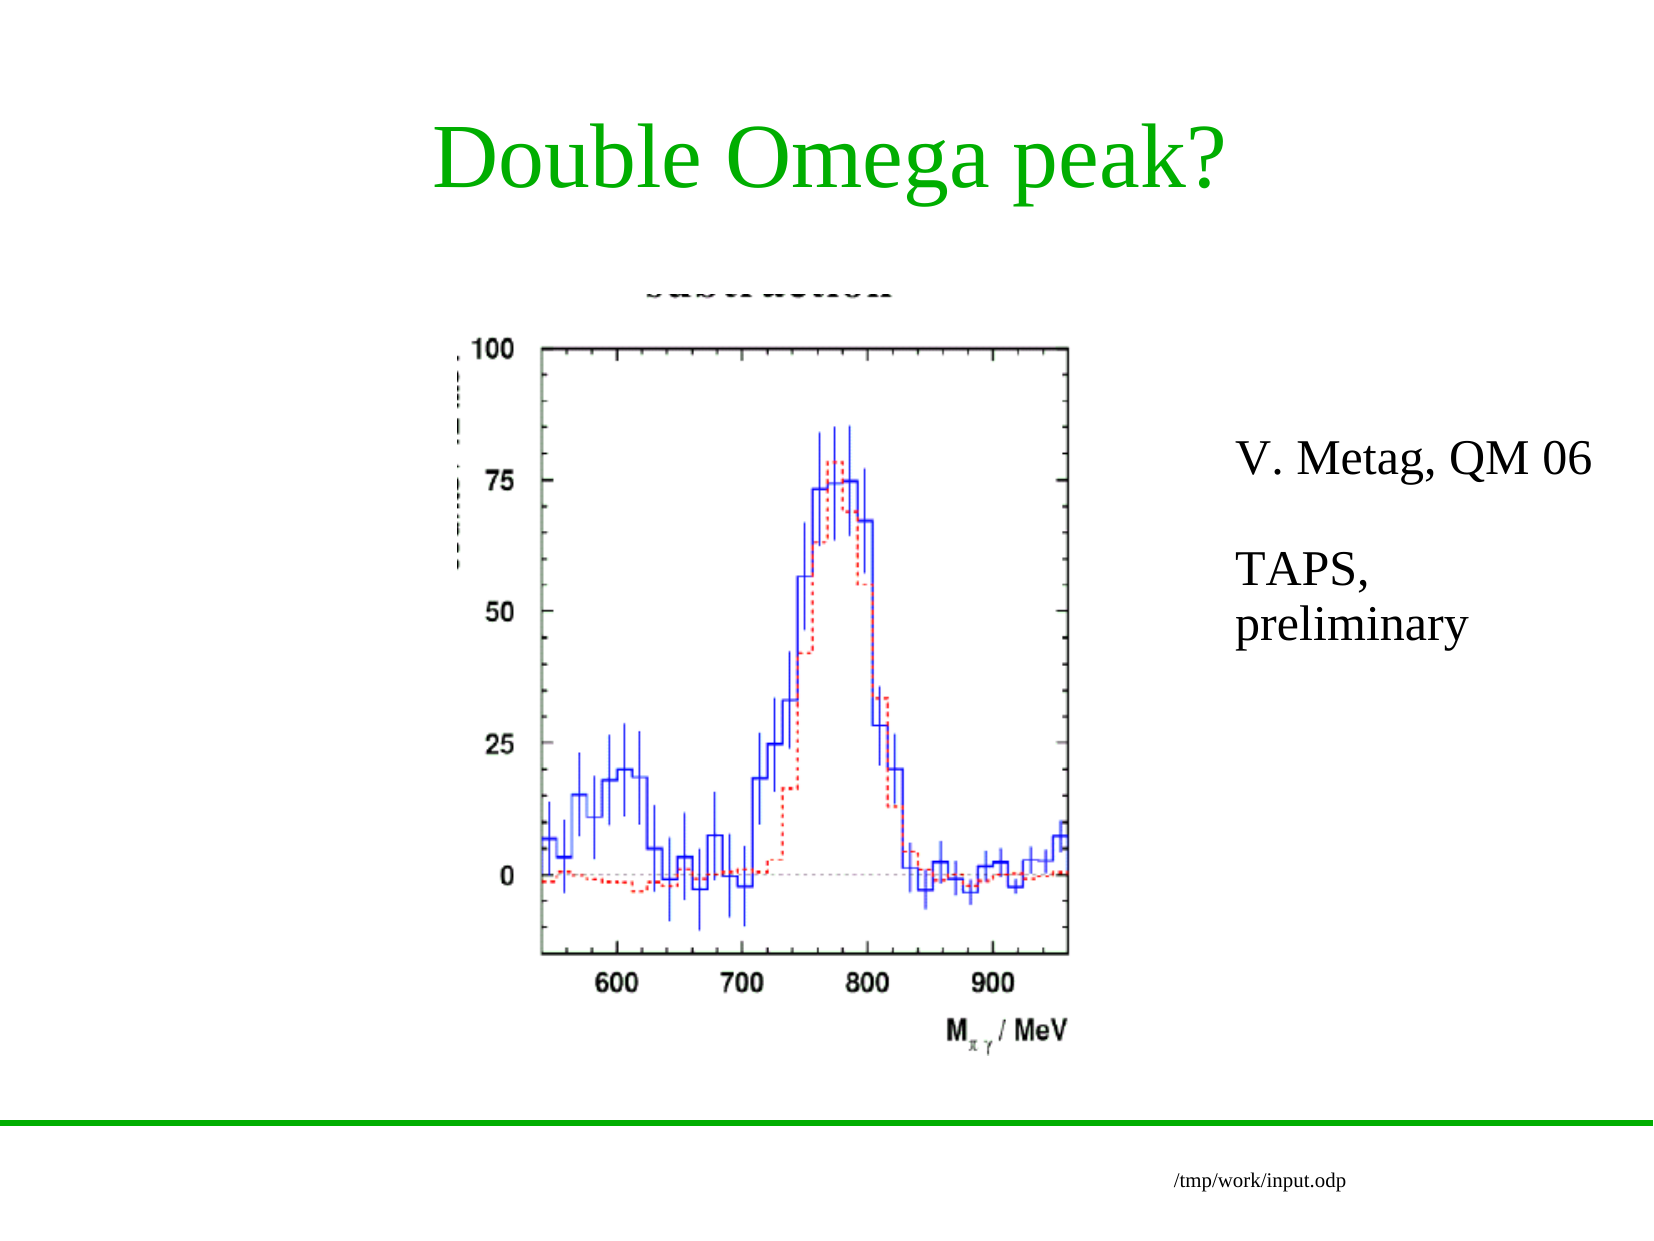

# Double Omega peak?
V. Metag, QM 06
TAPS,
preliminary